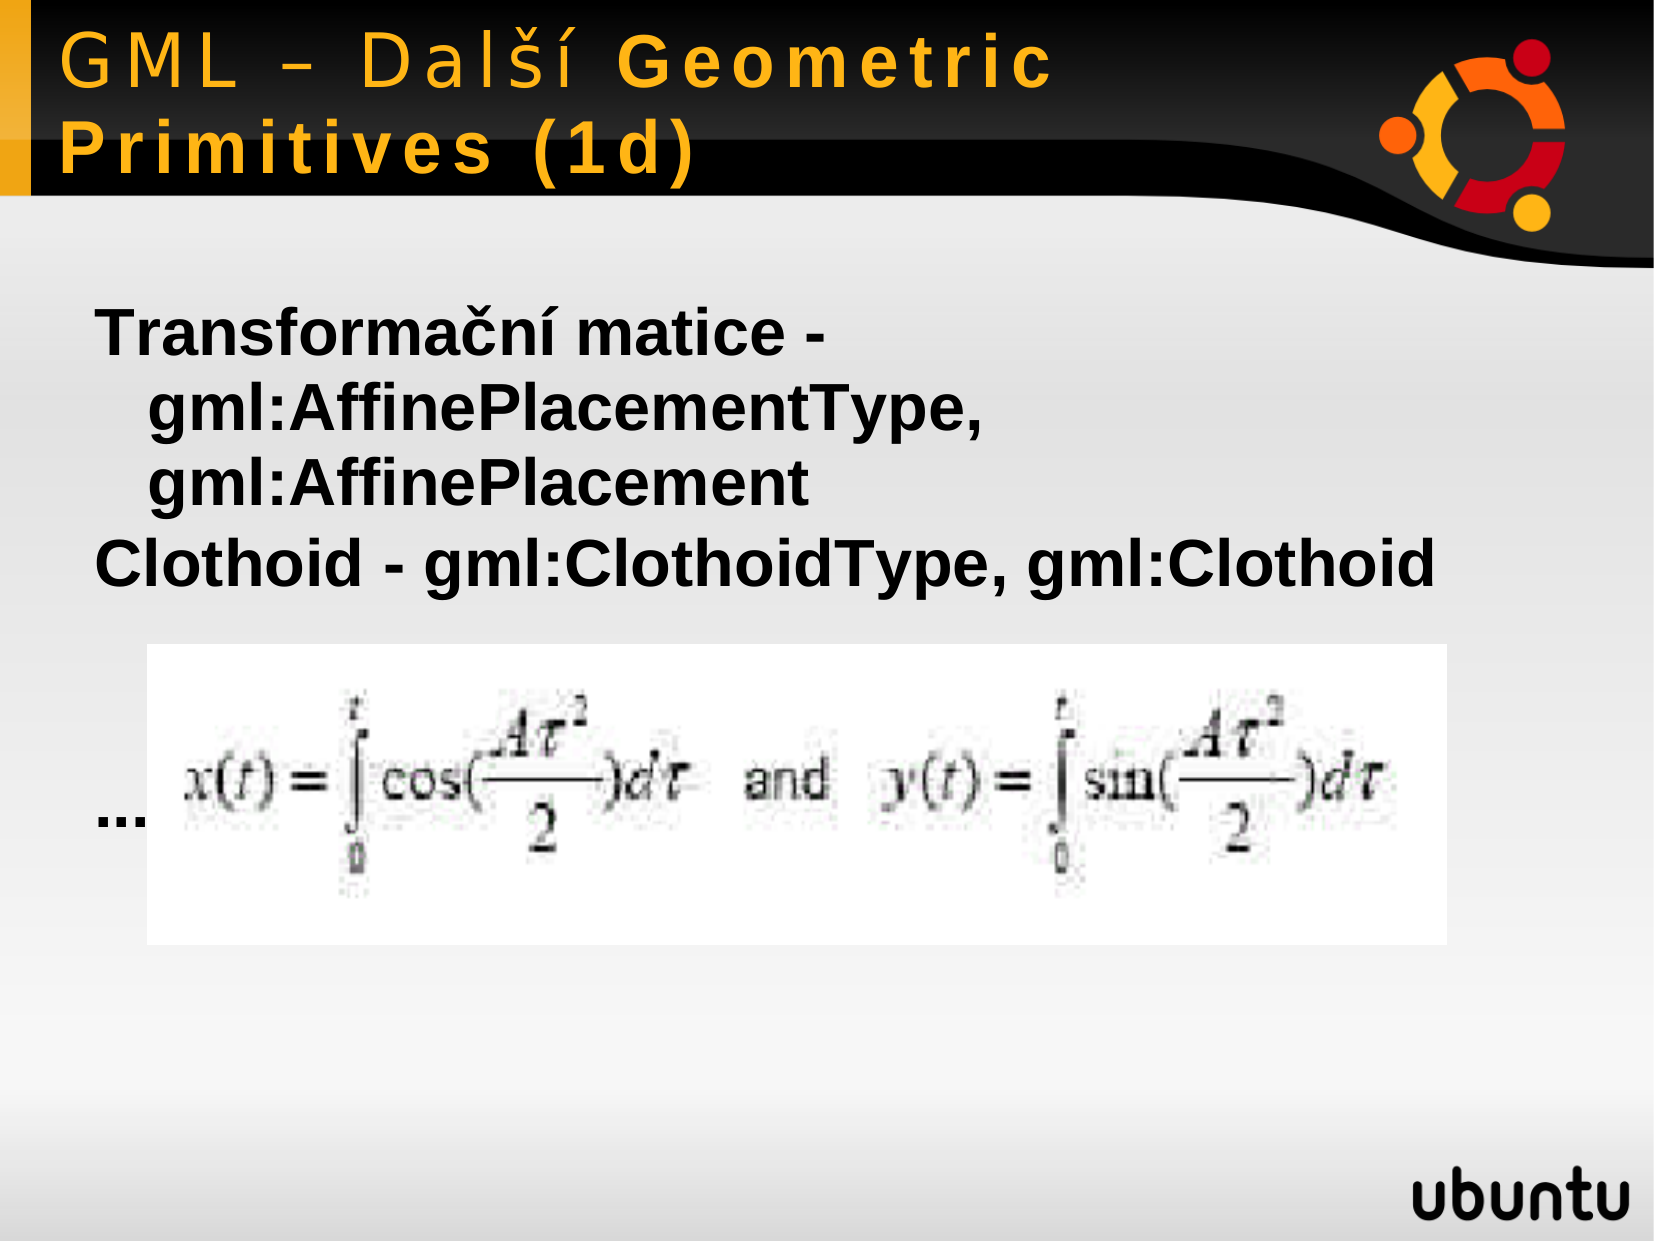

# GML – Další Geometric Primitives (1d)
Transformační matice - gml:AffinePlacementType, gml:AffinePlacement
Clothoid - gml:ClothoidType, gml:Clothoid
...